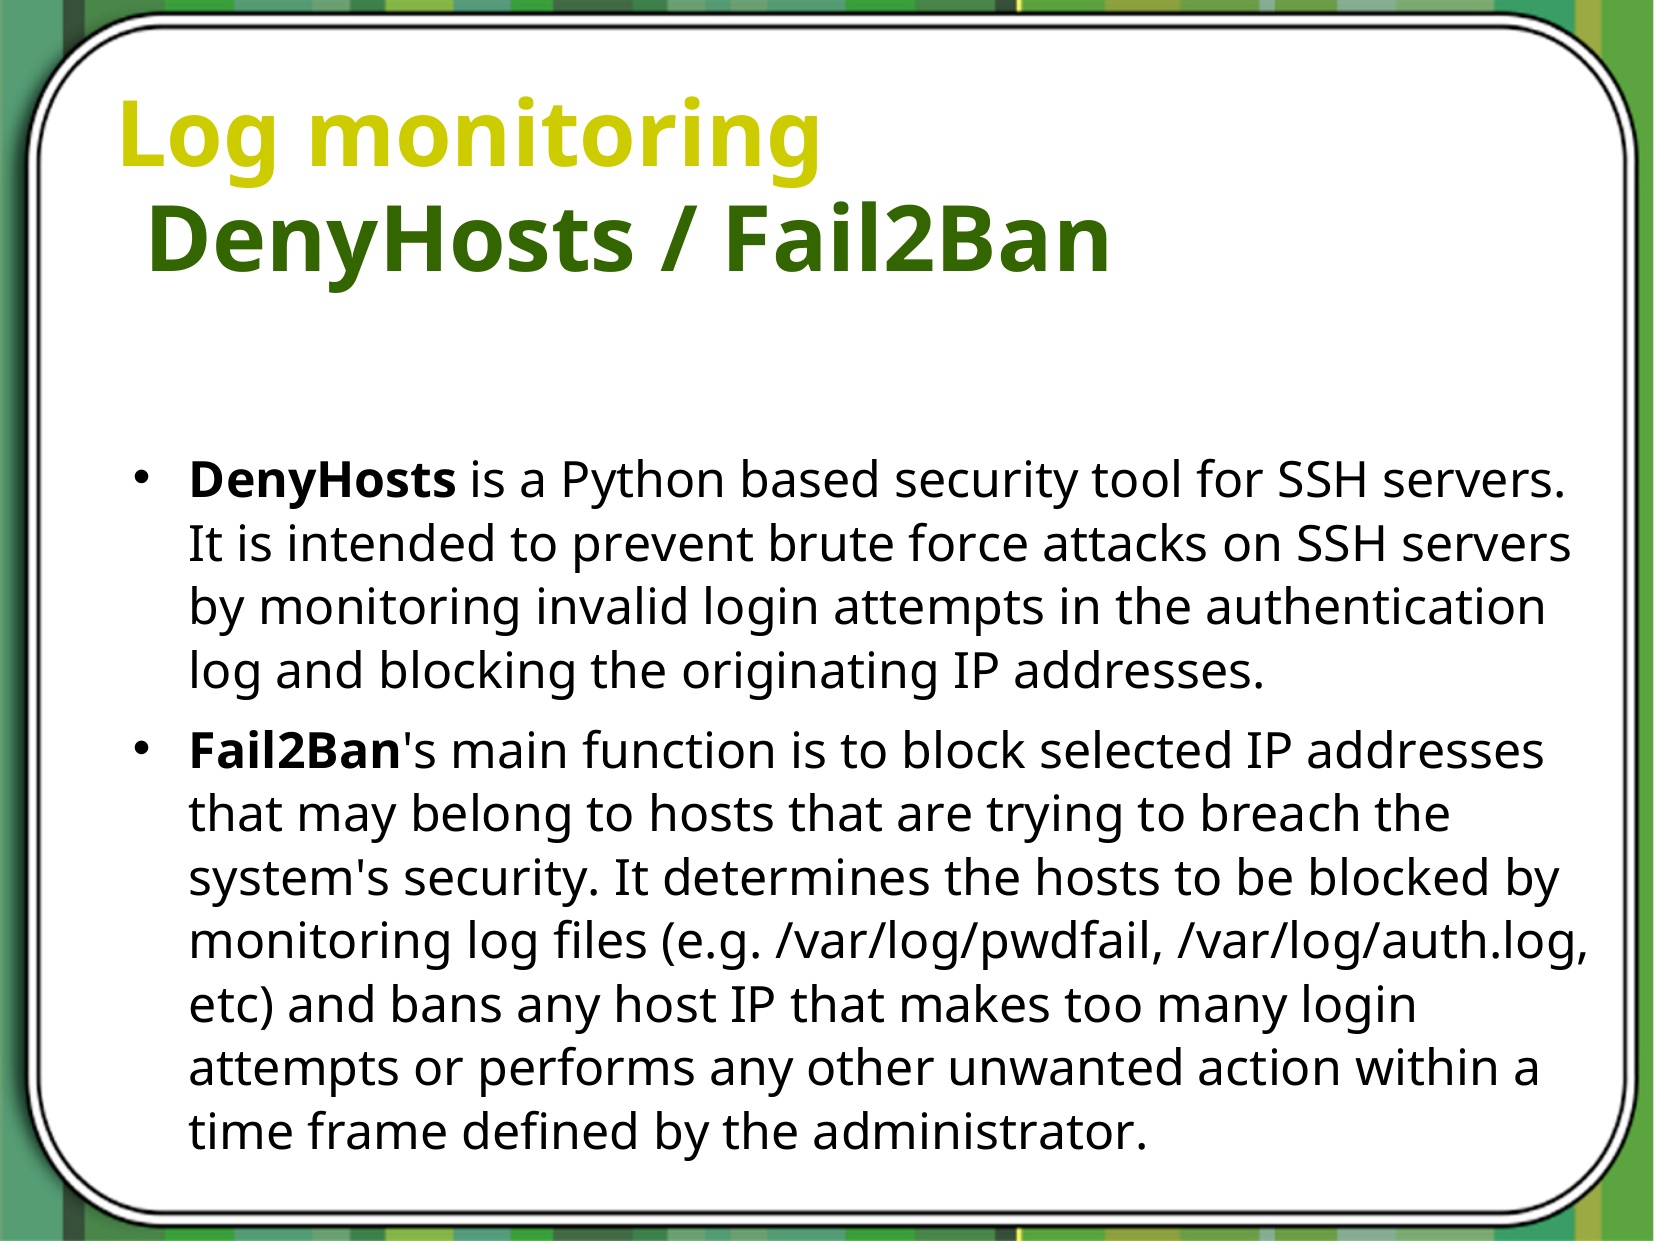

# Log monitoring
DenyHosts / Fail2Ban
DenyHosts is a Python based security tool for SSH servers. It is intended to prevent brute force attacks on SSH servers by monitoring invalid login attempts in the authentication log and blocking the originating IP addresses.
Fail2Ban's main function is to block selected IP addresses that may belong to hosts that are trying to breach the system's security. It determines the hosts to be blocked by monitoring log files (e.g. /var/log/pwdfail, /var/log/auth.log, etc) and bans any host IP that makes too many login attempts or performs any other unwanted action within a time frame defined by the administrator.